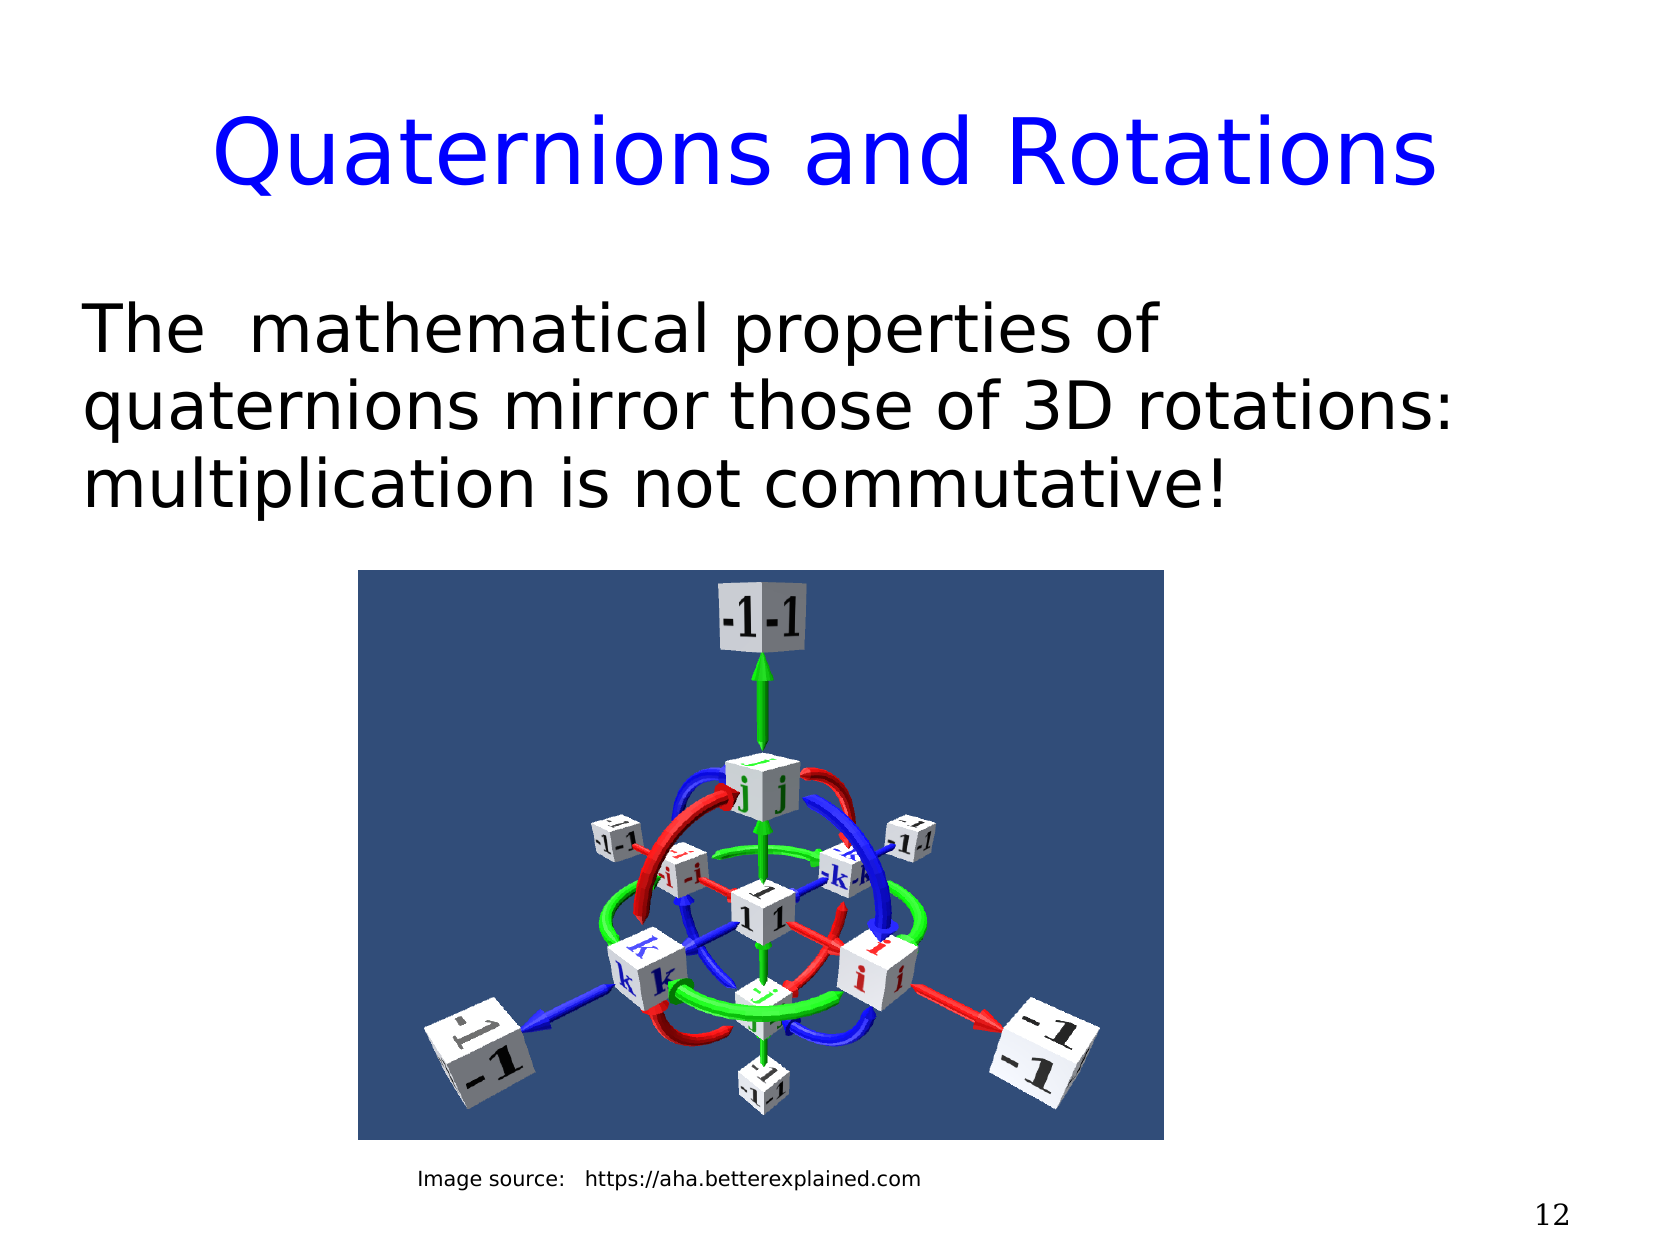

# Quaternions and Rotations
The mathematical properties of quaternions mirror those of 3D rotations: multiplication is not commutative!
Image source: https://aha.betterexplained.com
12